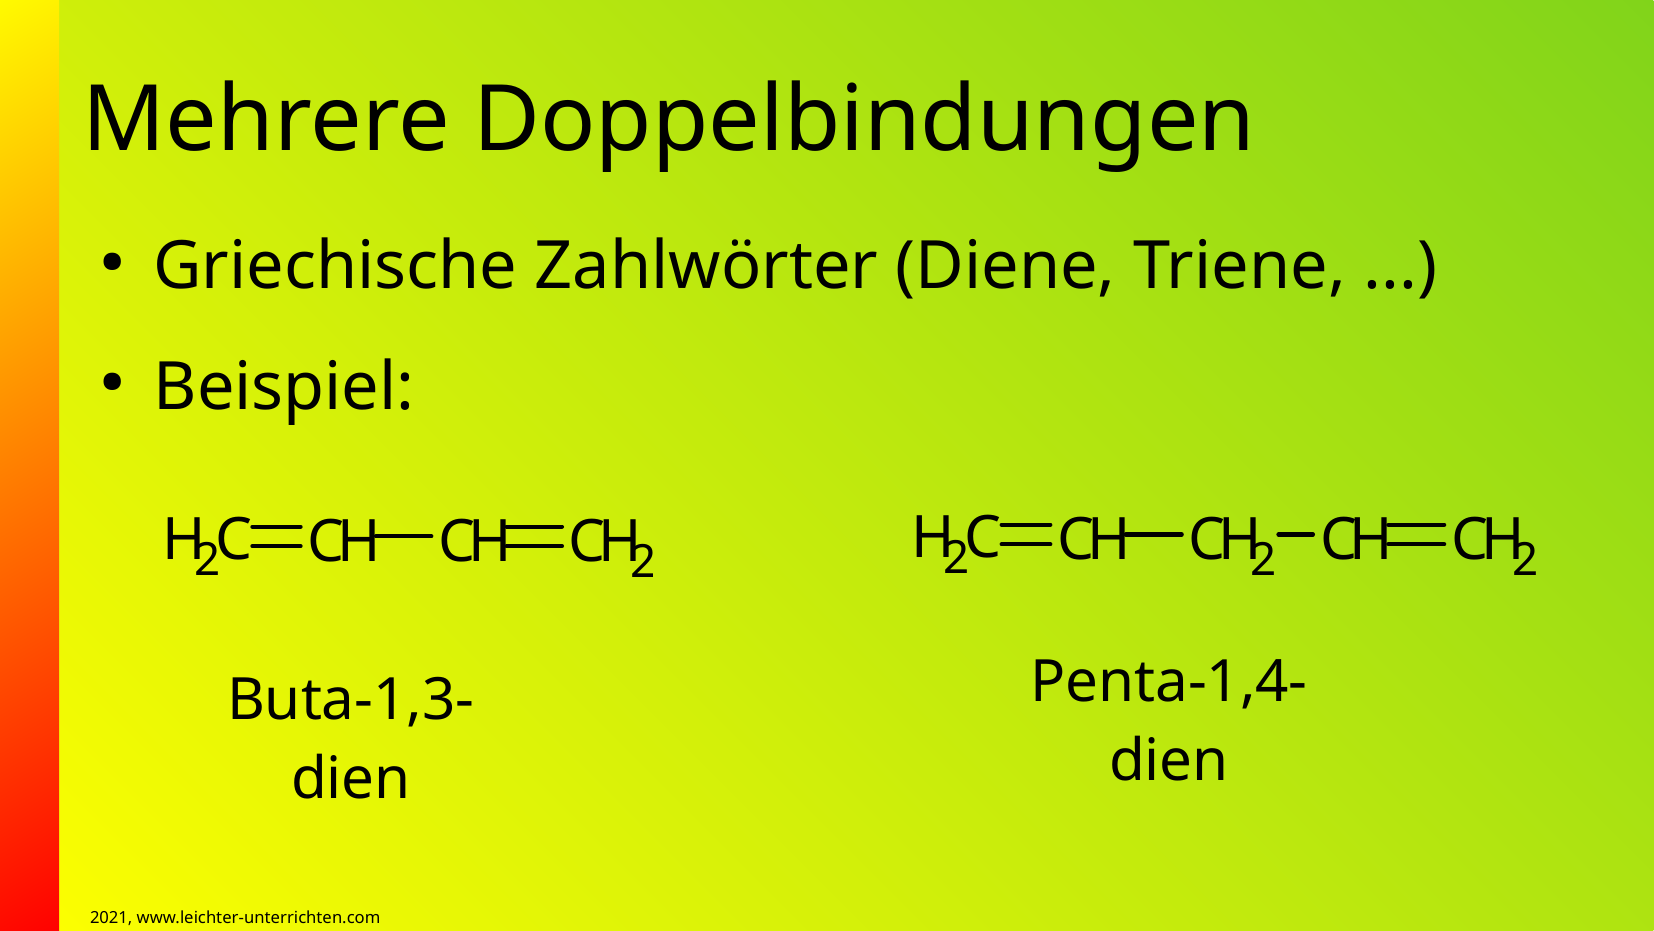

# Mehrere Doppelbindungen
Griechische Zahlwörter (Diene, Triene, ...)
Beispiel:
Penta-1,4-dien
Buta-1,3-dien